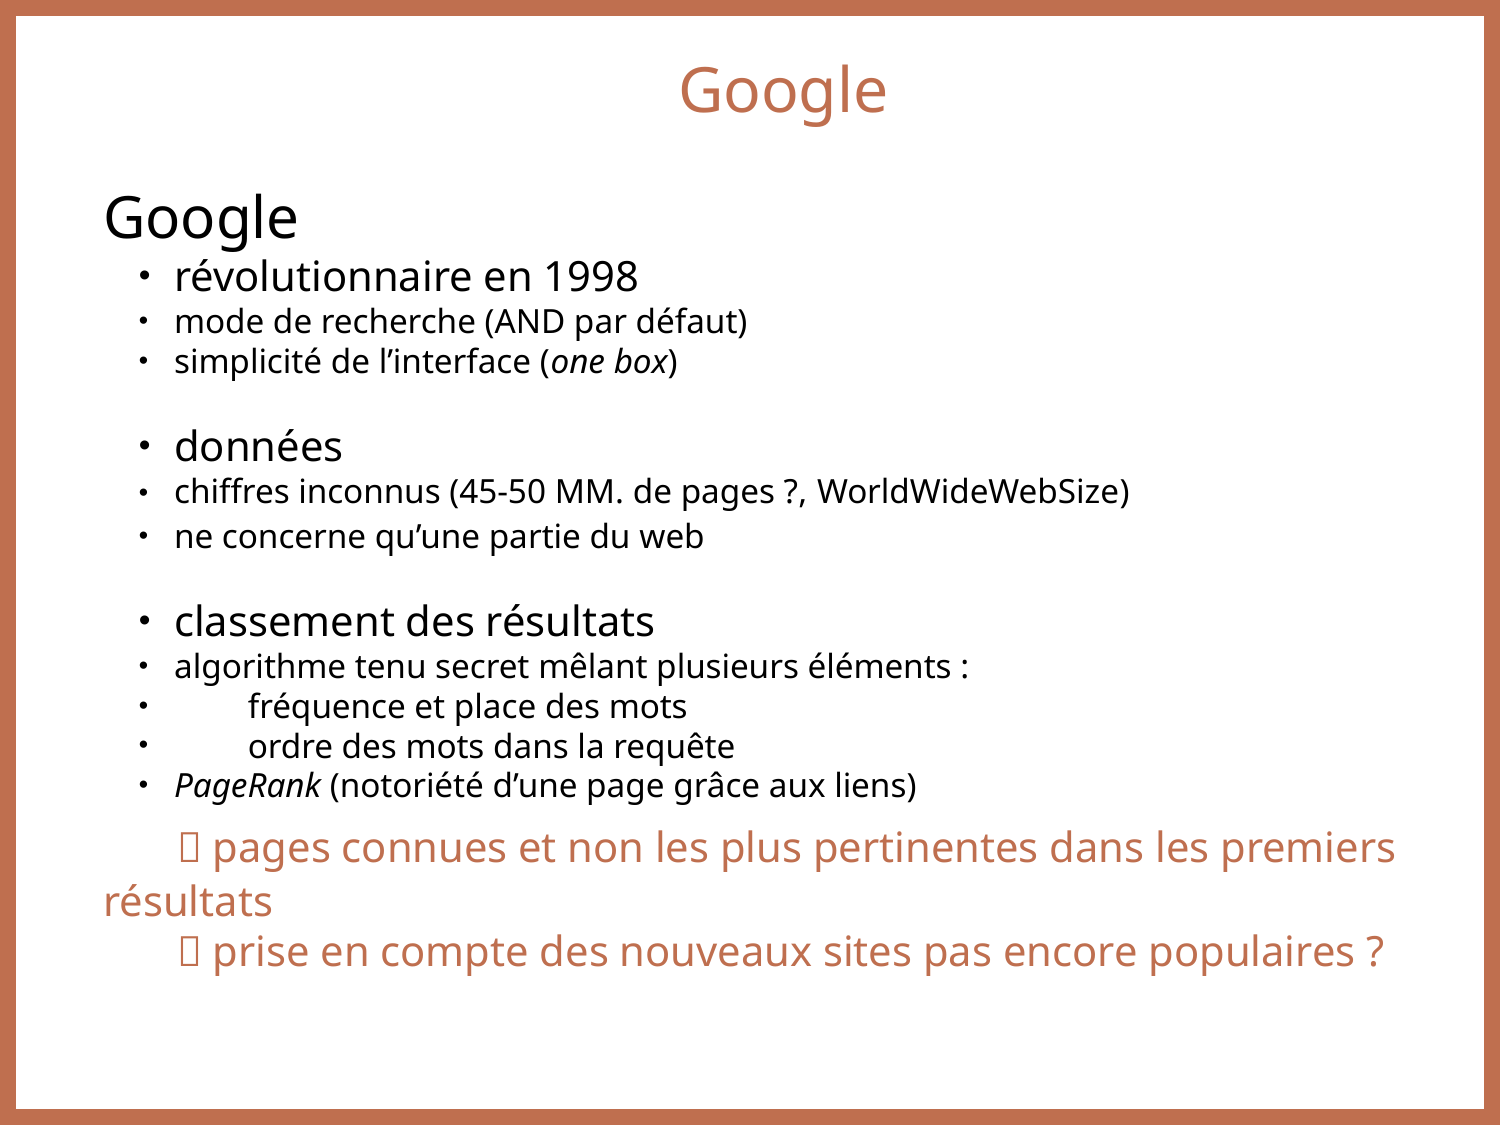

Google
Google
révolutionnaire en 1998
mode de recherche (AND par défaut)
simplicité de l’interface (one box)
données
chiffres inconnus (45-50 MM. de pages ?, WorldWideWebSize)
ne concerne qu’une partie du web
classement des résultats
algorithme tenu secret mêlant plusieurs éléments :
	fréquence et place des mots
	ordre des mots dans la requête
PageRank (notoriété d’une page grâce aux liens)
	 pages connues et non les plus pertinentes dans les premiers résultats
	 prise en compte des nouveaux sites pas encore populaires ?